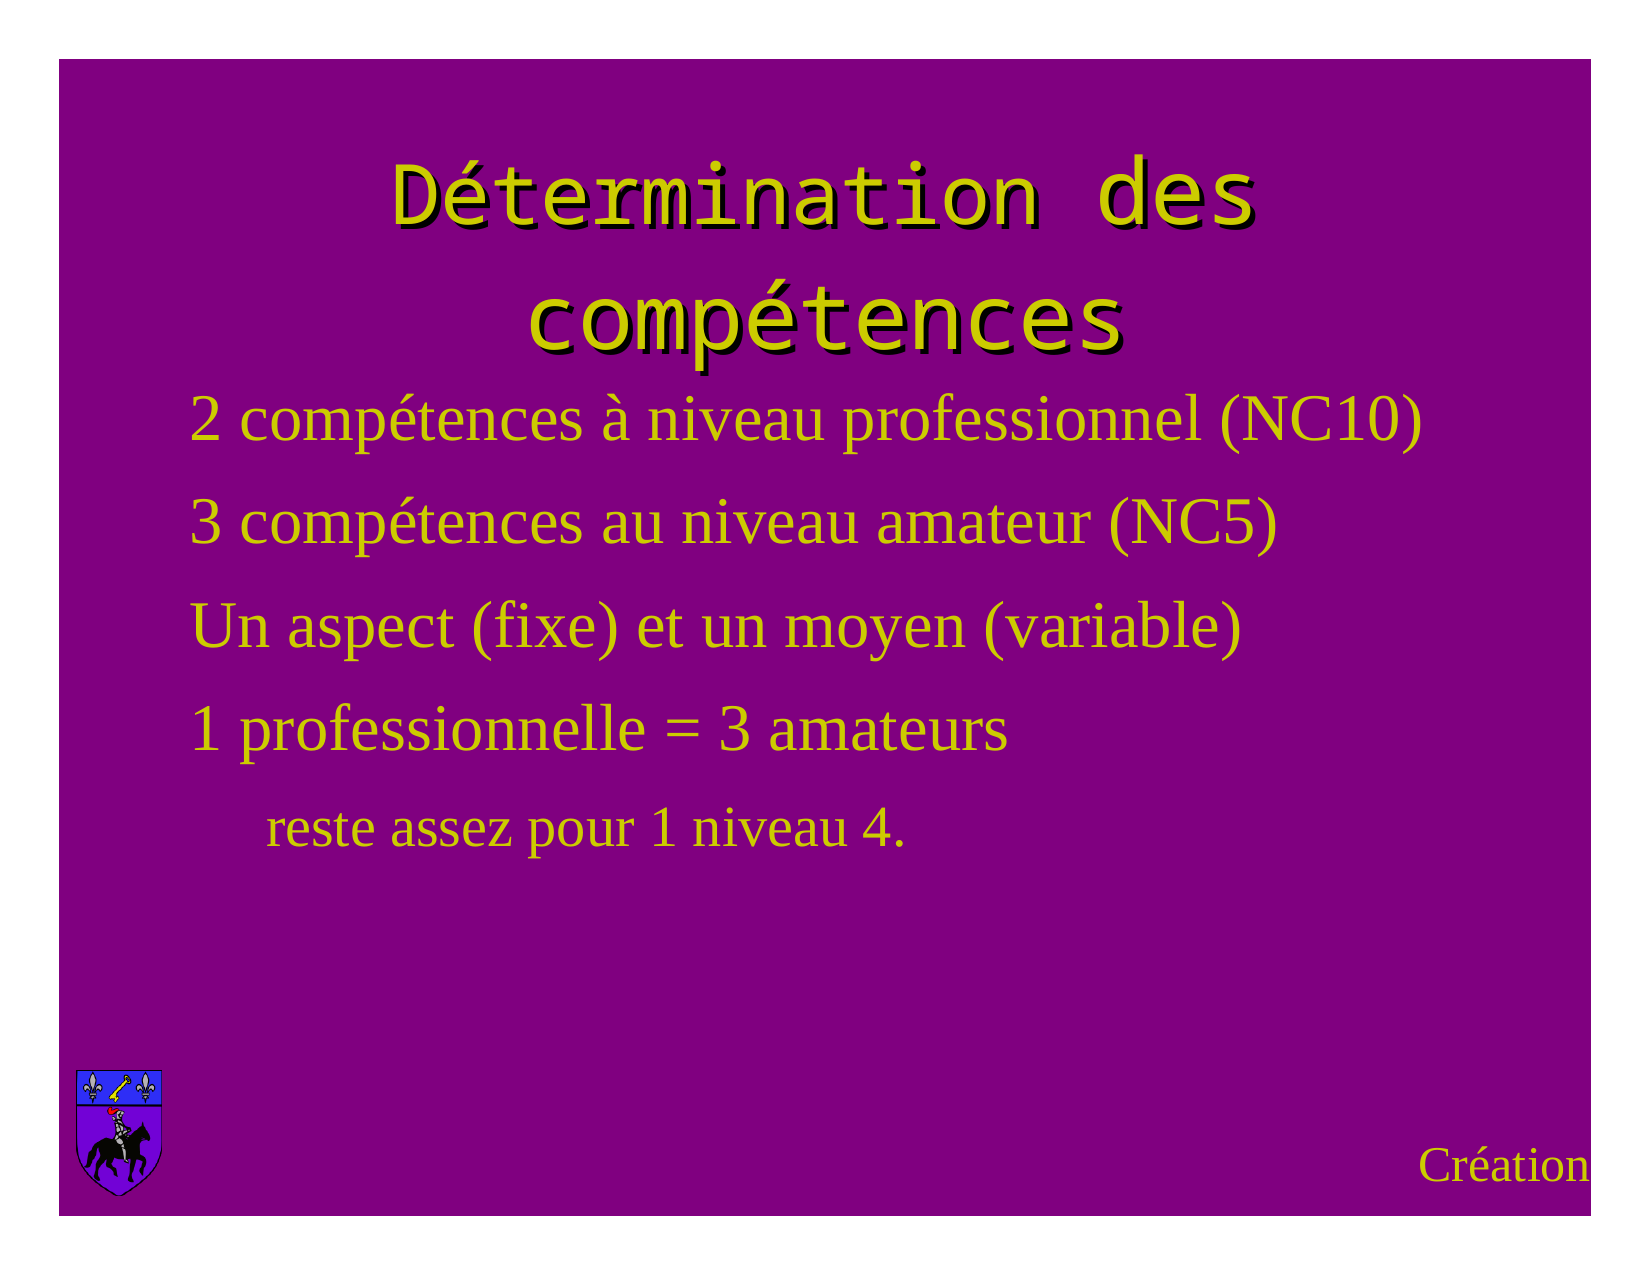

# Détermination des compétences
2 compétences à niveau professionnel (NC10)
3 compétences au niveau amateur (NC5)
Un aspect (fixe) et un moyen (variable)
1 professionnelle = 3 amateurs
reste assez pour 1 niveau 4.
Création